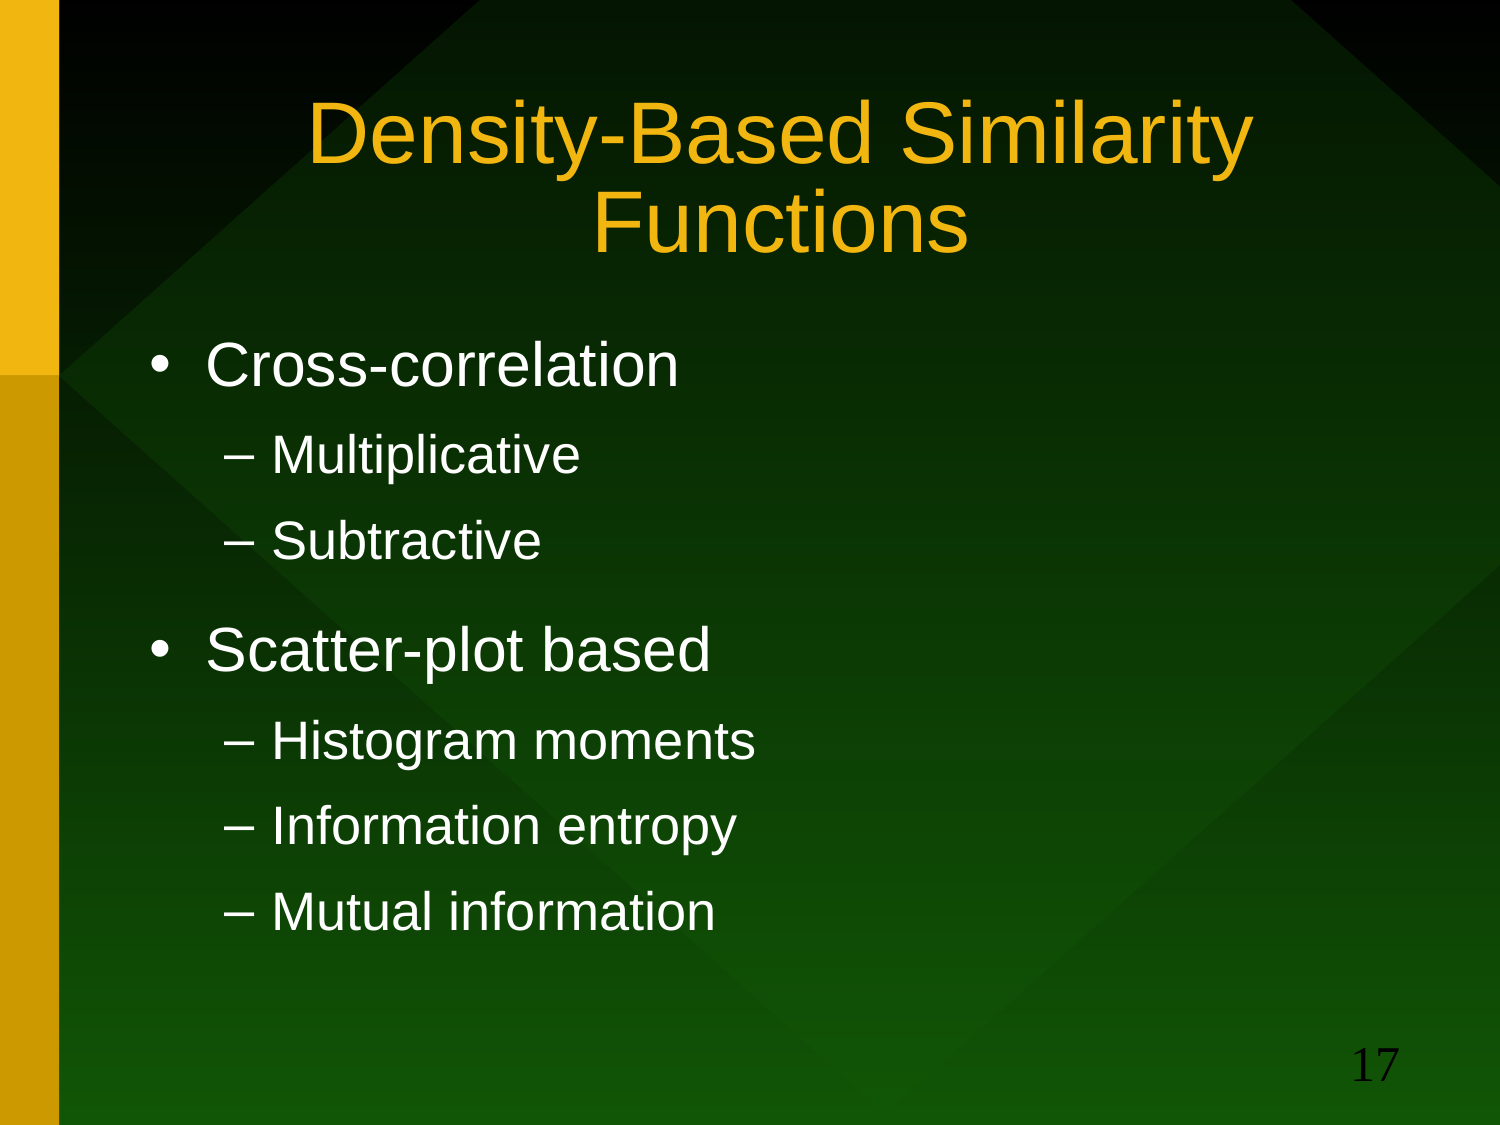

# Density-Based Similarity Functions
Cross-correlation
Multiplicative
Subtractive
Scatter-plot based
Histogram moments
Information entropy
Mutual information
17